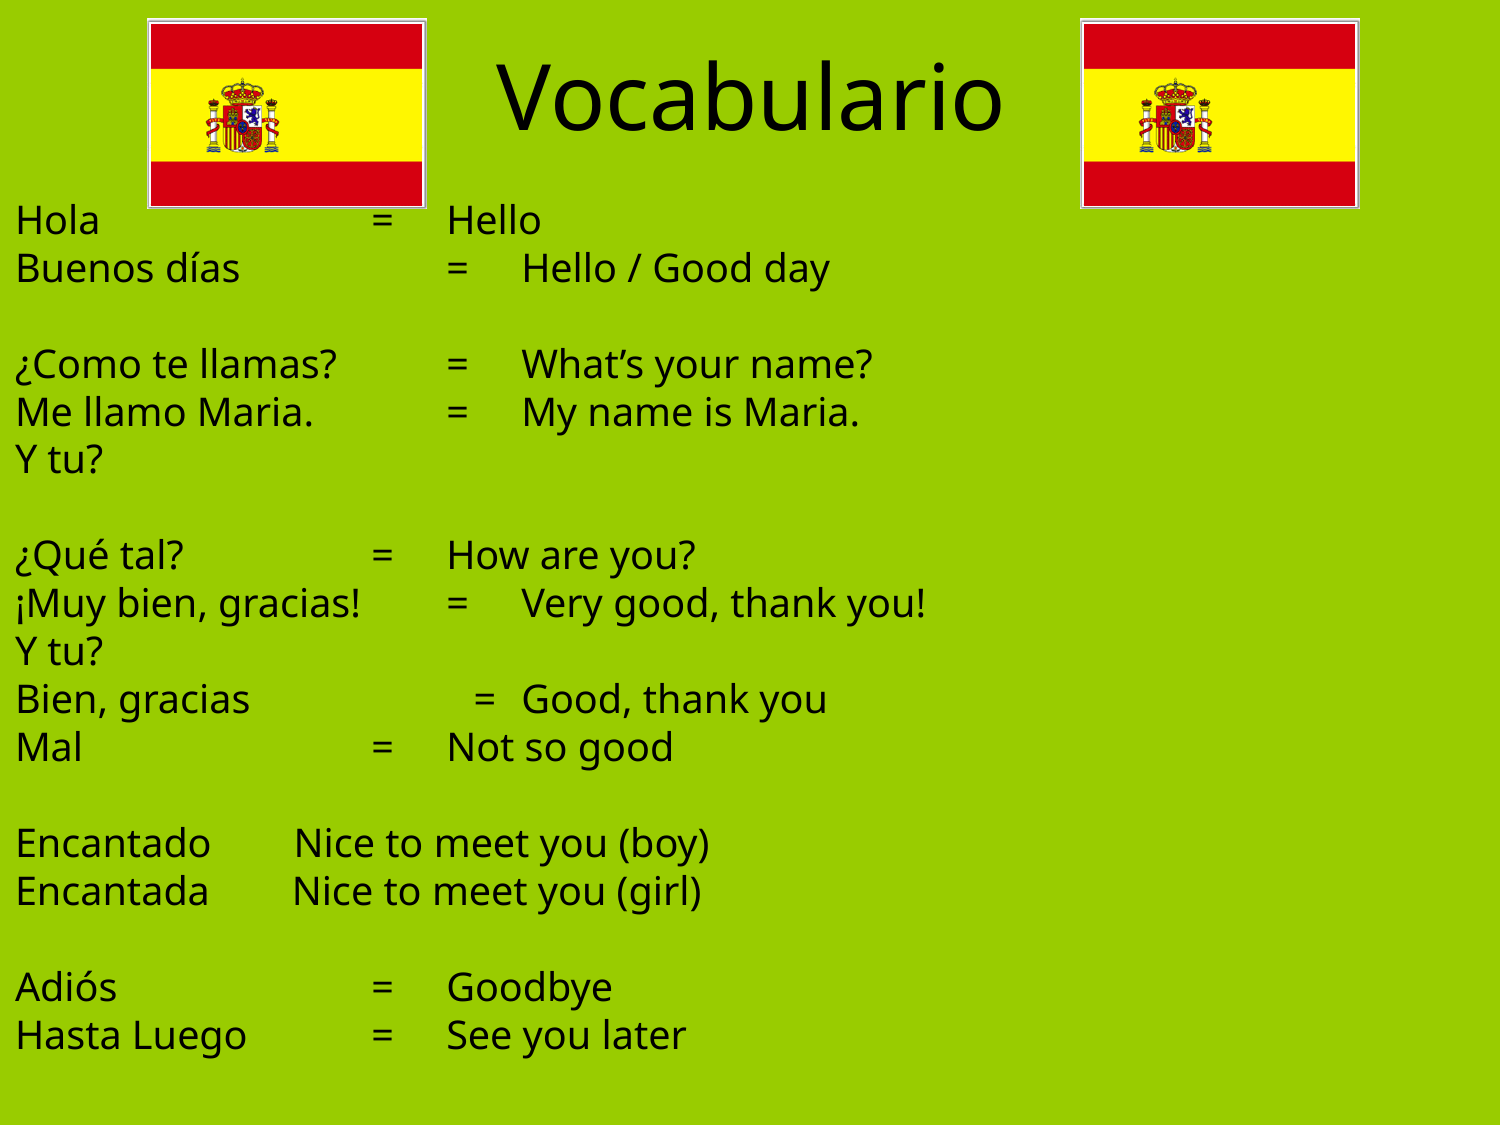

# Vocabulario
Hola				= 	Hello
Buenos días			= 	Hello / Good day
¿Como te llamas?		=	What’s your name?
Me llamo Maria.		= 	My name is Maria.
Y tu?
¿Qué tal?			=	How are you?
¡Muy bien, gracias!		=	Very good, thank you!
Y tu?
Bien, gracias		 = 	Good, thank you
Mal				=	Not so good
Encantado Nice to meet you (boy)
Encantada Nice to meet you (girl)
Adiós 		= 	Goodbye
Hasta Luego 	=	See you later